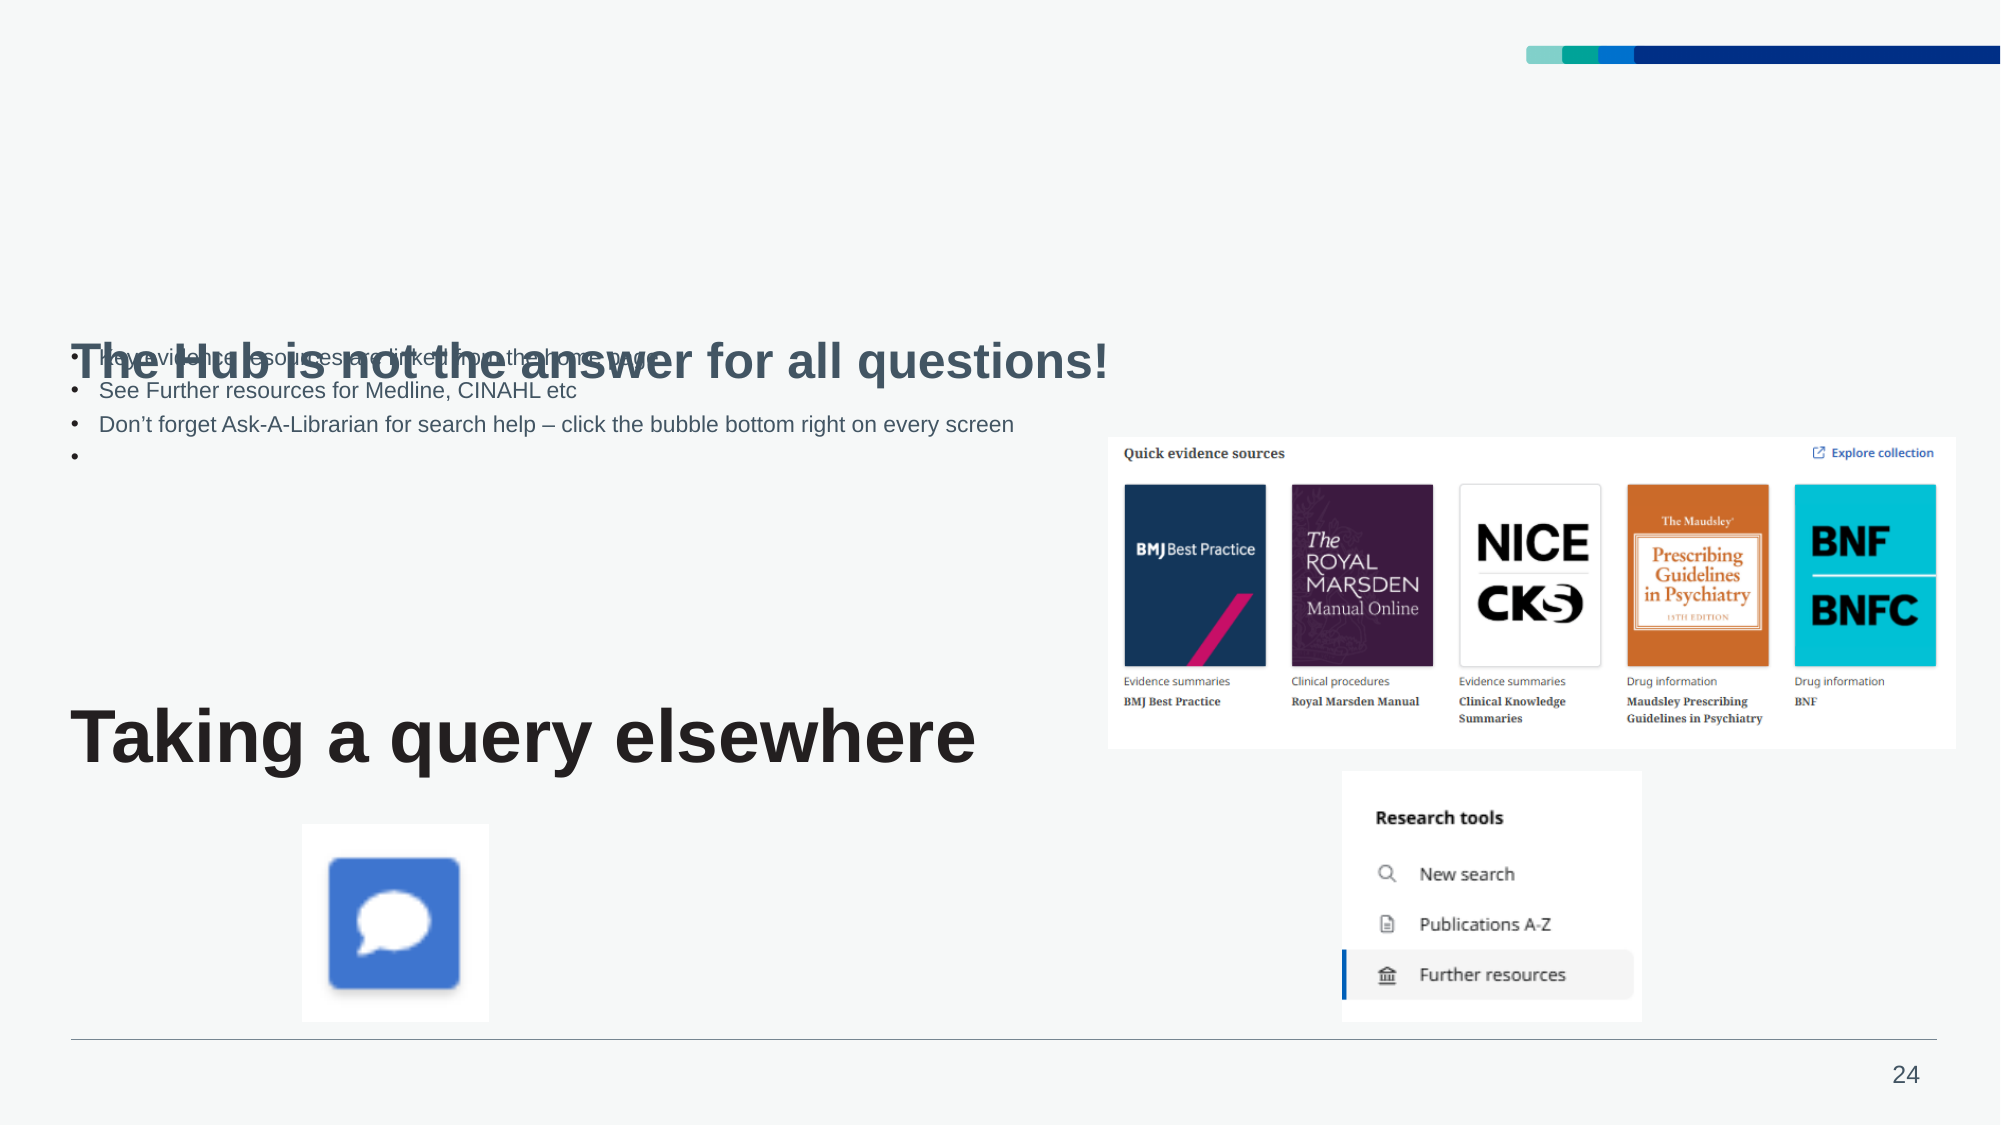

The Hub is not the answer for all questions!
Key evidence resources are linked from the home page
See Further resources for Medline, CINAHL etc
Don’t forget Ask-A-Librarian for search help – click the bubble bottom right on every screen
# Taking a query elsewhere